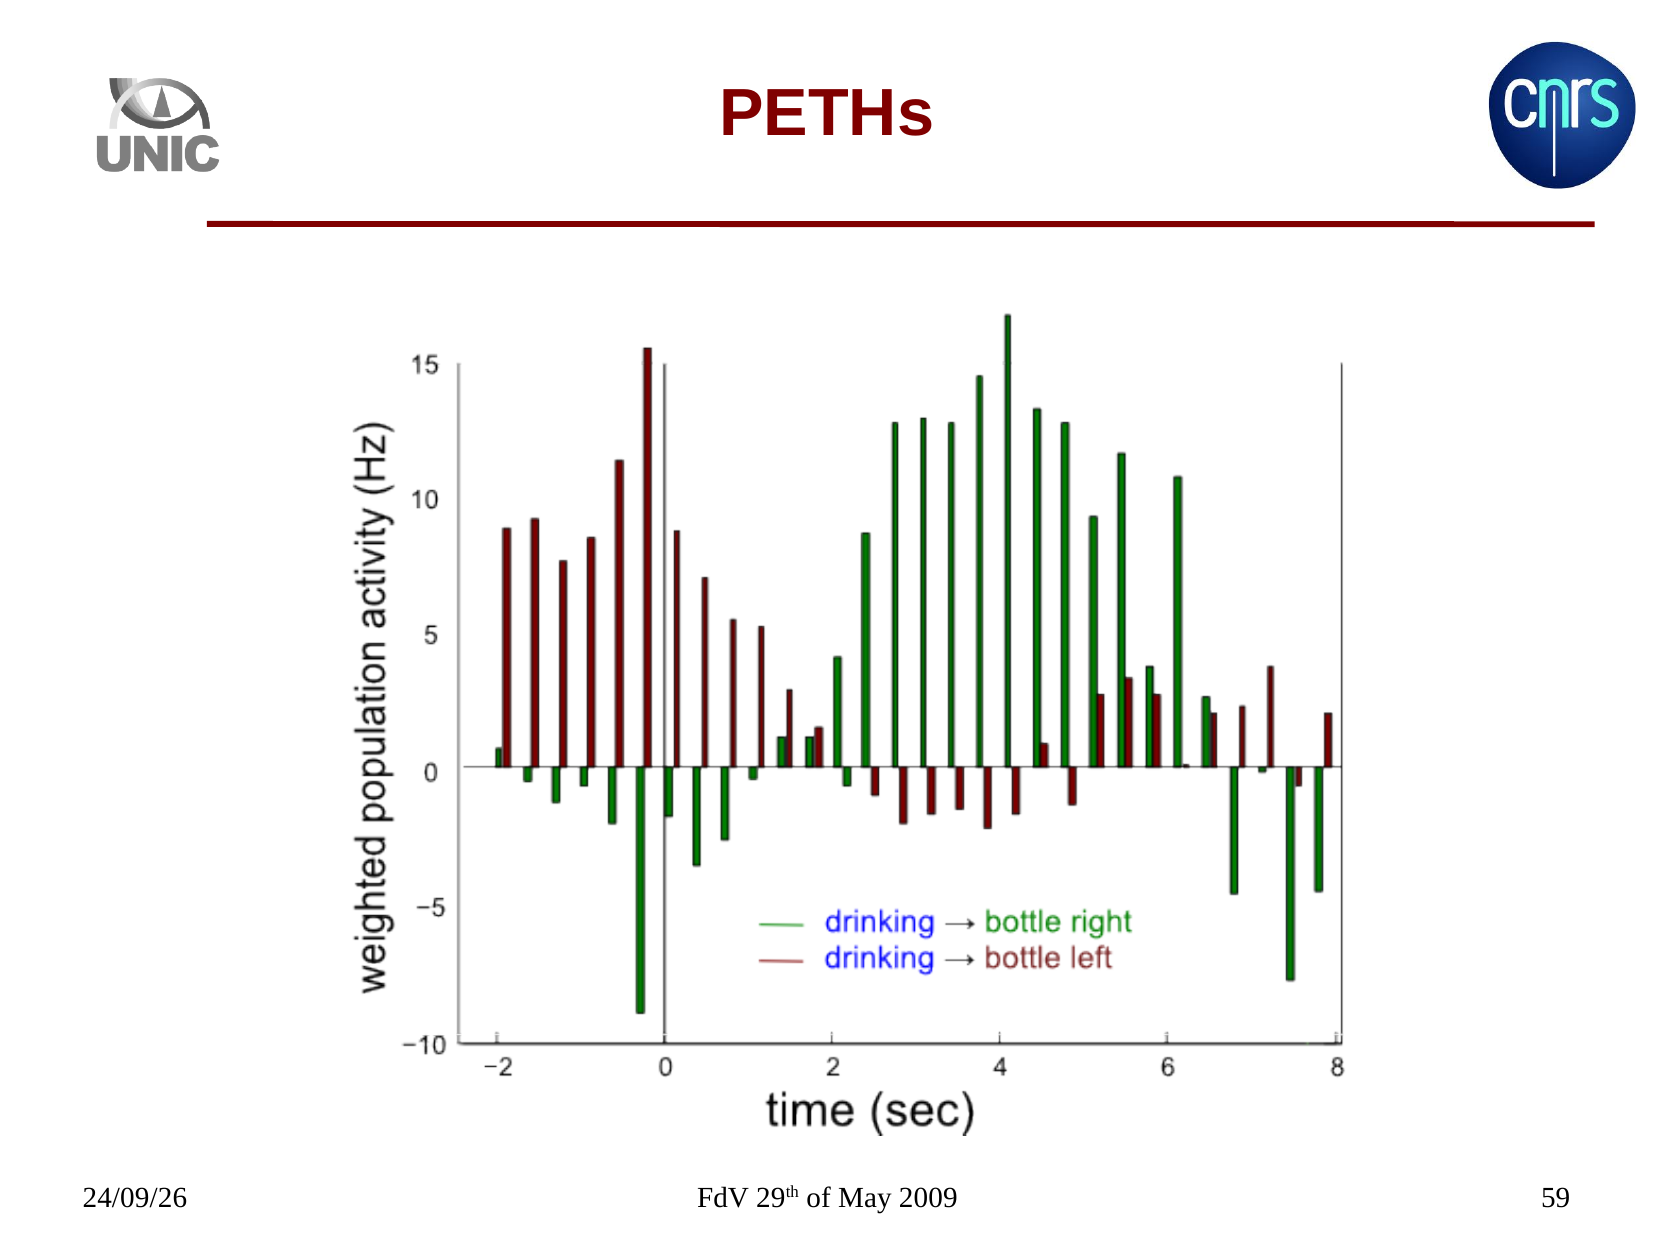

# PETHs
FdV 29th of May 2009